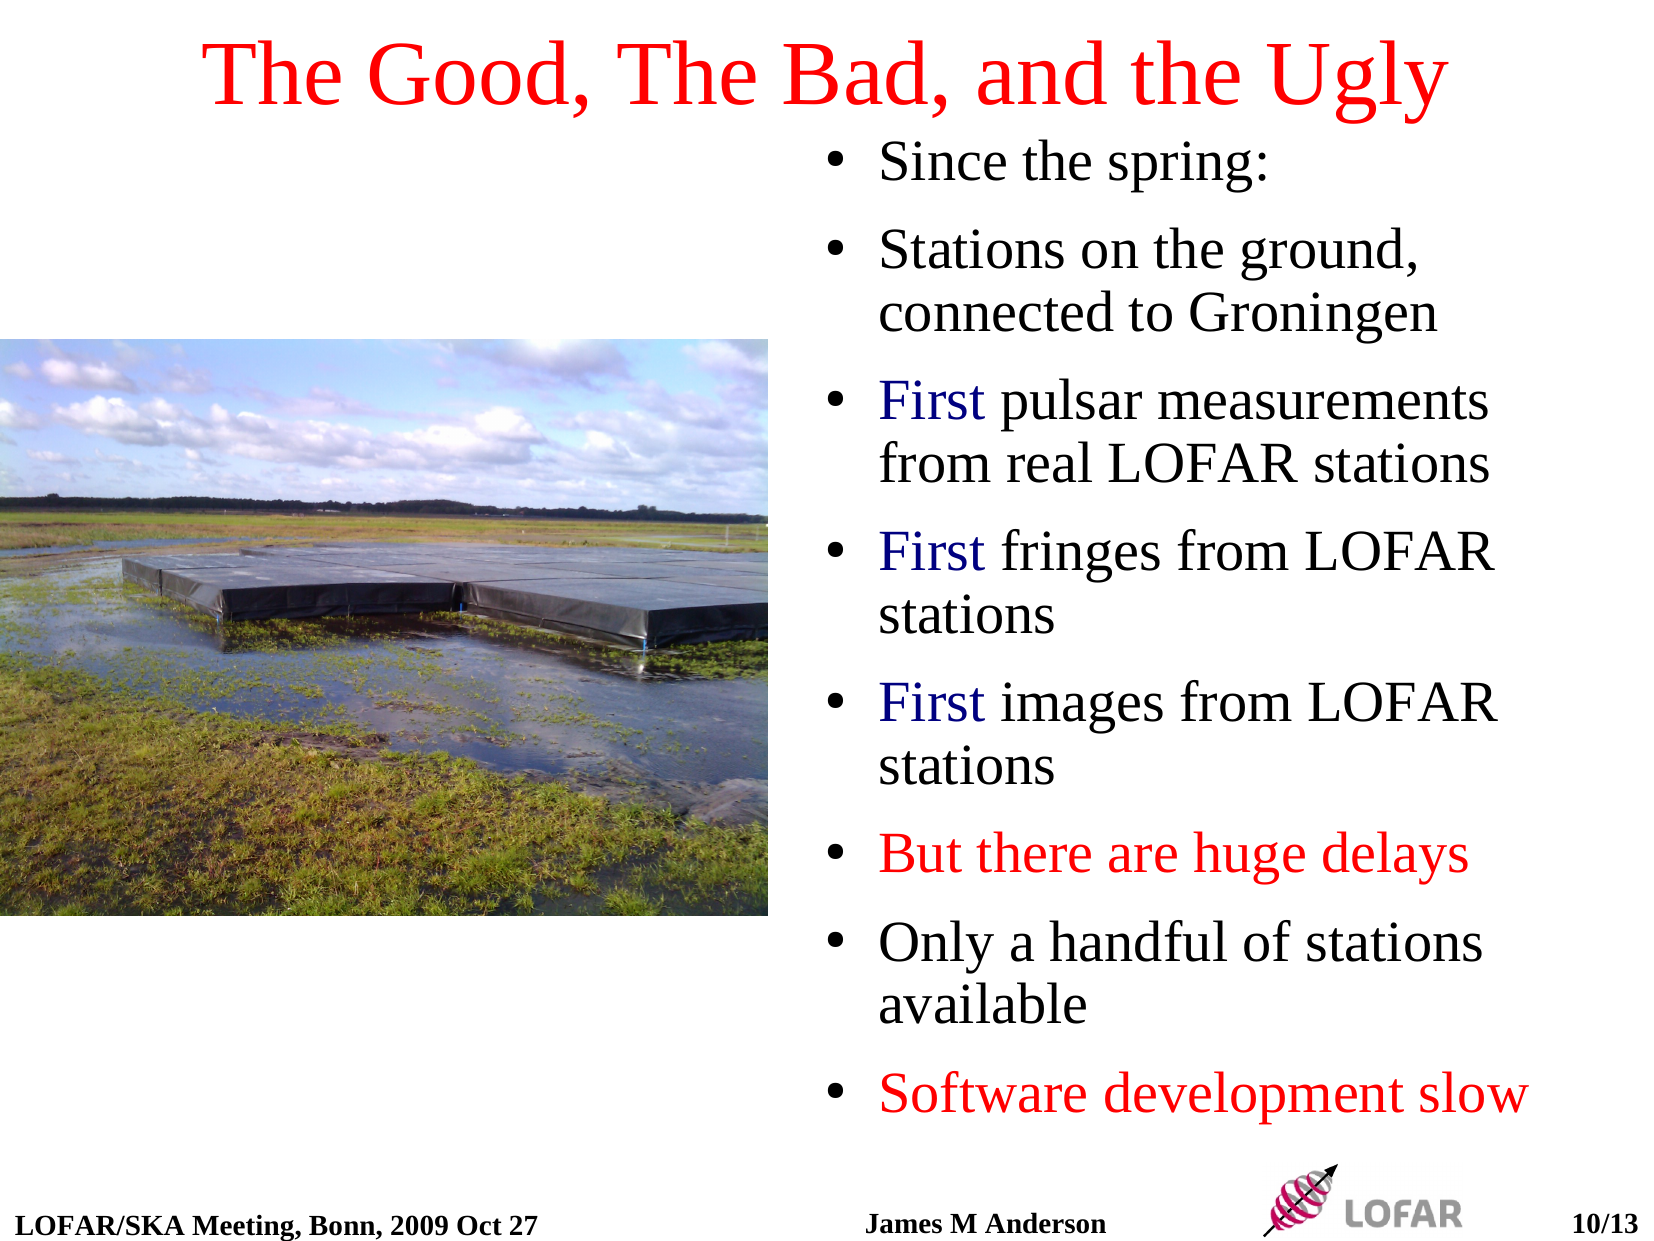

# The Good, The Bad, and the Ugly
Since the spring:
Stations on the ground, connected to Groningen
First pulsar measurements from real LOFAR stations
First fringes from LOFAR stations
First images from LOFAR stations
But there are huge delays
Only a handful of stations available
Software development slow